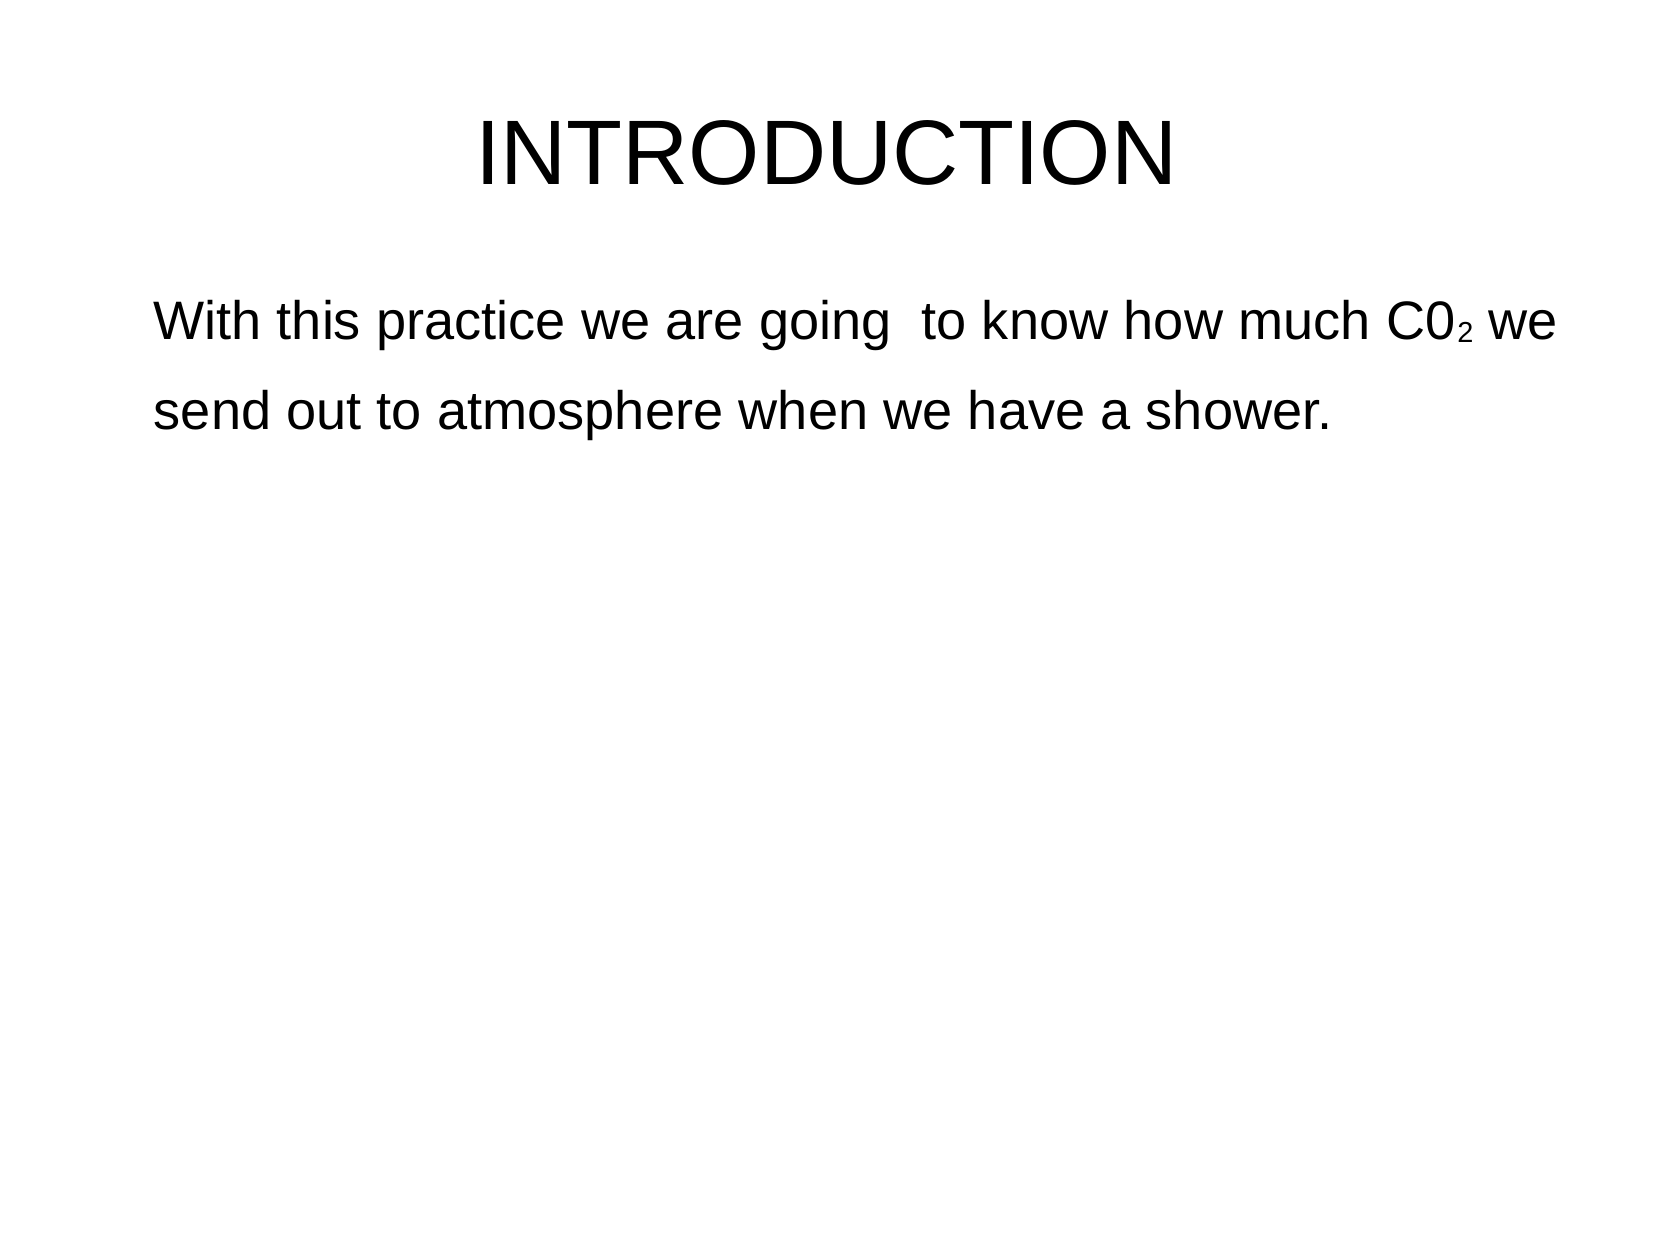

# INTRODUCTION
With this practice we are going to know how much C02 we
send out to atmosphere when we have a shower.